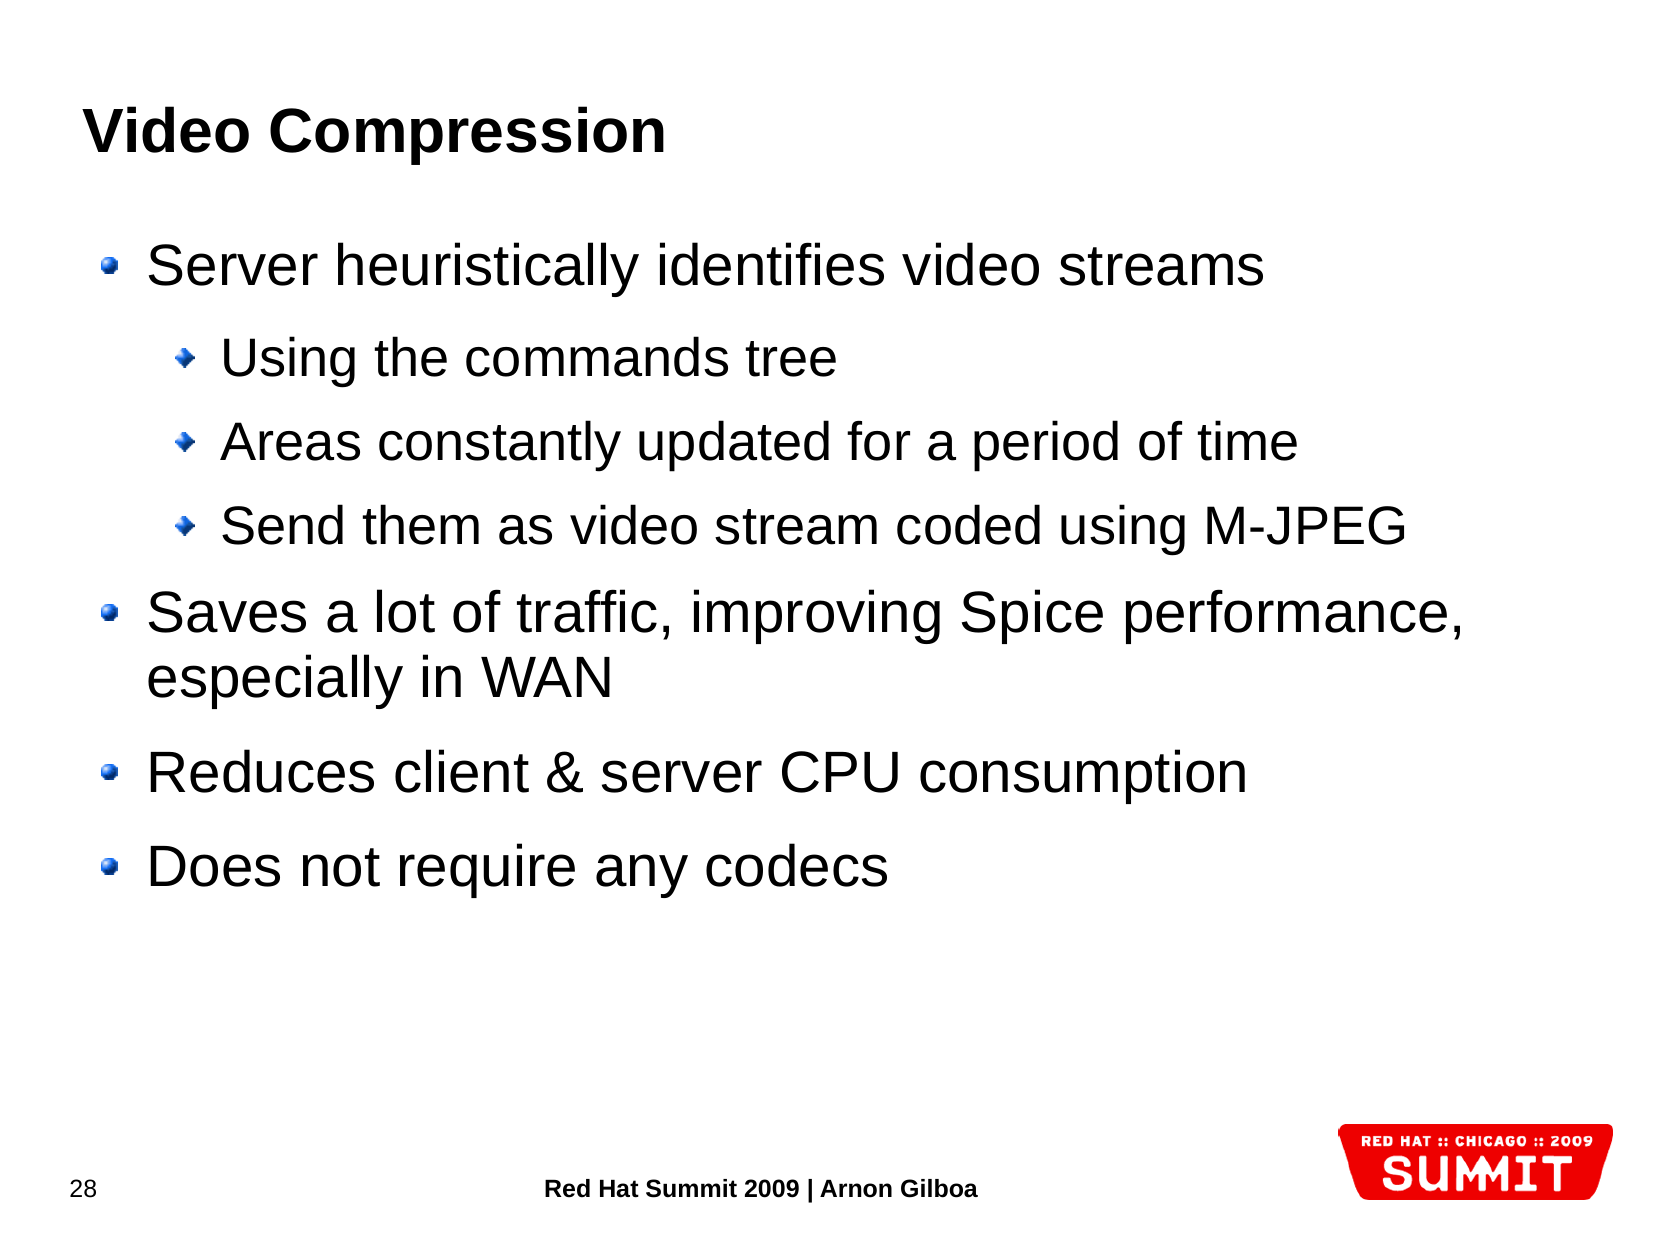

# Video Compression
Server heuristically identifies video streams
Using the commands tree
Areas constantly updated for a period of time
Send them as video stream coded using M-JPEG
Saves a lot of traffic, improving Spice performance, especially in WAN
Reduces client & server CPU consumption
Does not require any codecs